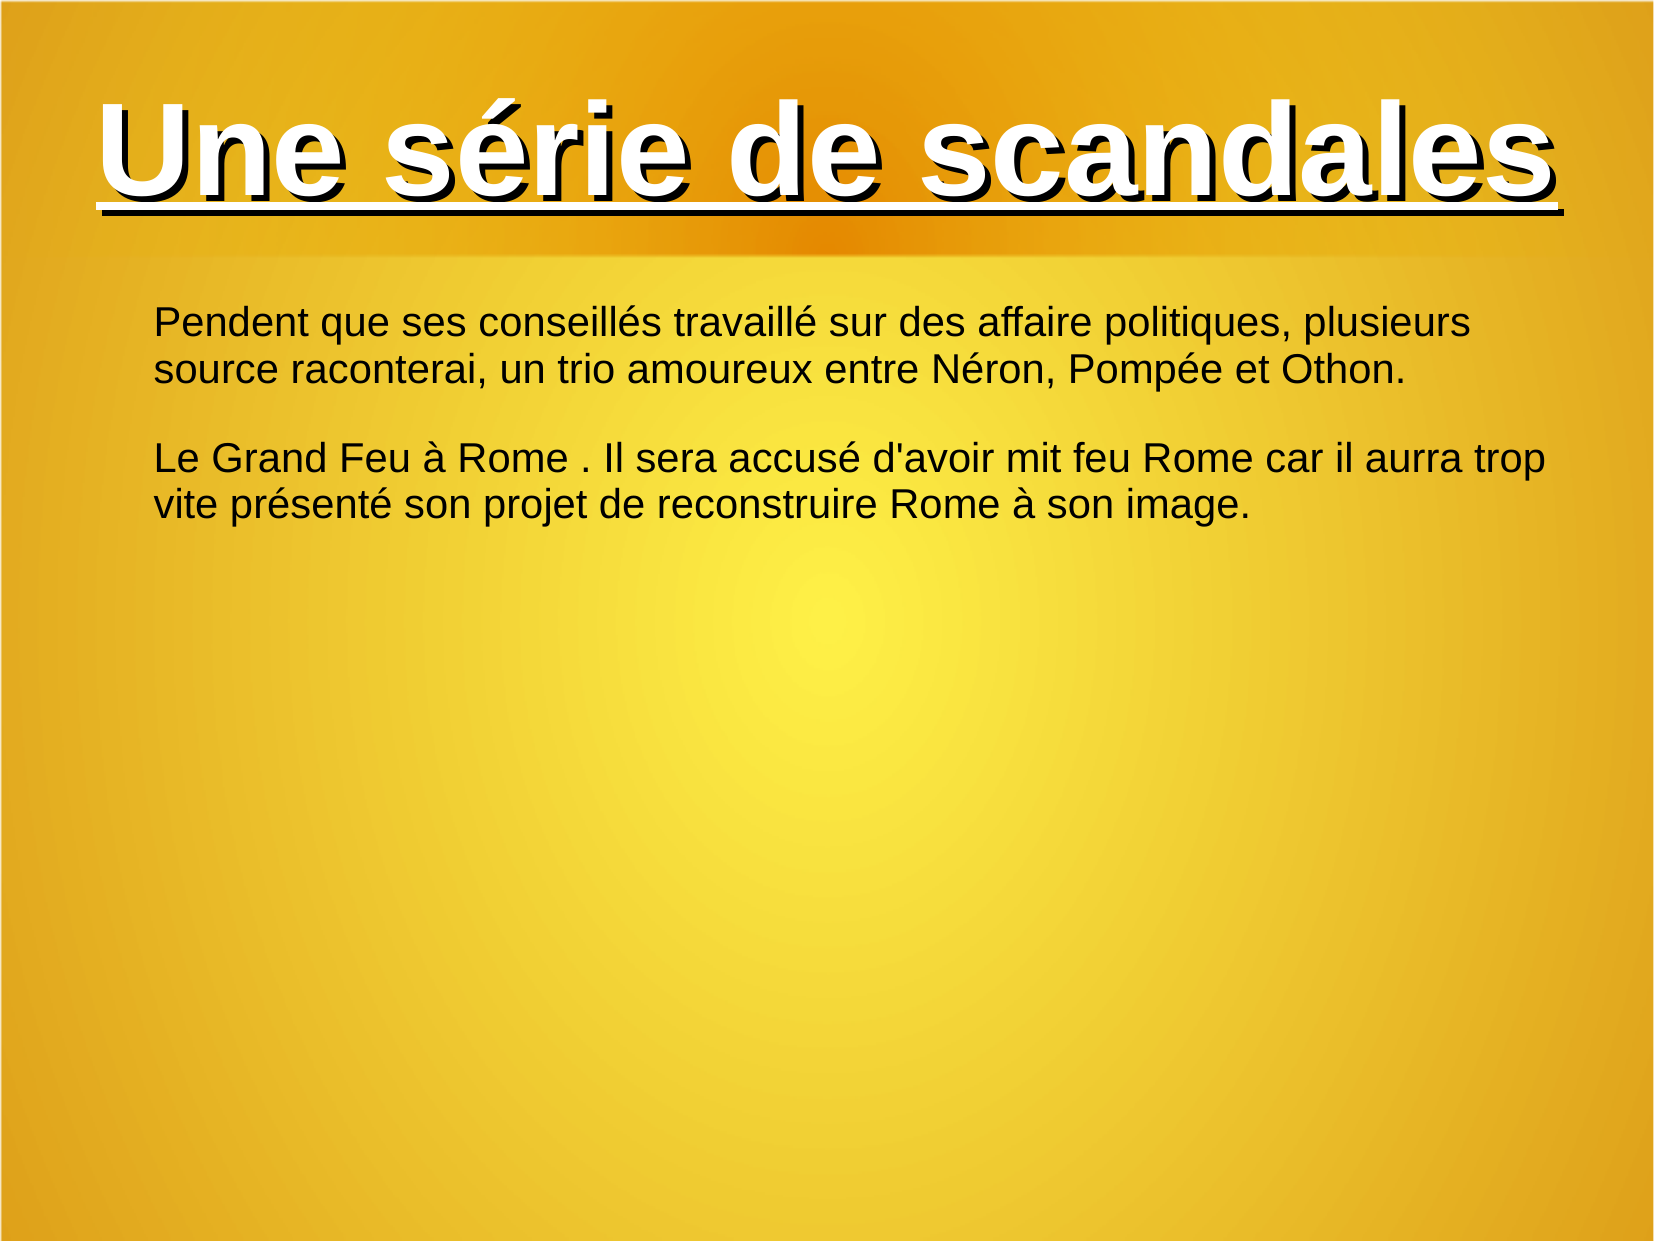

# Une série de scandales
Pendent que ses conseillés travaillé sur des affaire politiques, plusieurs source raconterai, un trio amoureux entre Néron, Pompée et Othon.
Le Grand Feu à Rome . Il sera accusé d'avoir mit feu Rome car il aurra trop vite présenté son projet de reconstruire Rome à son image.